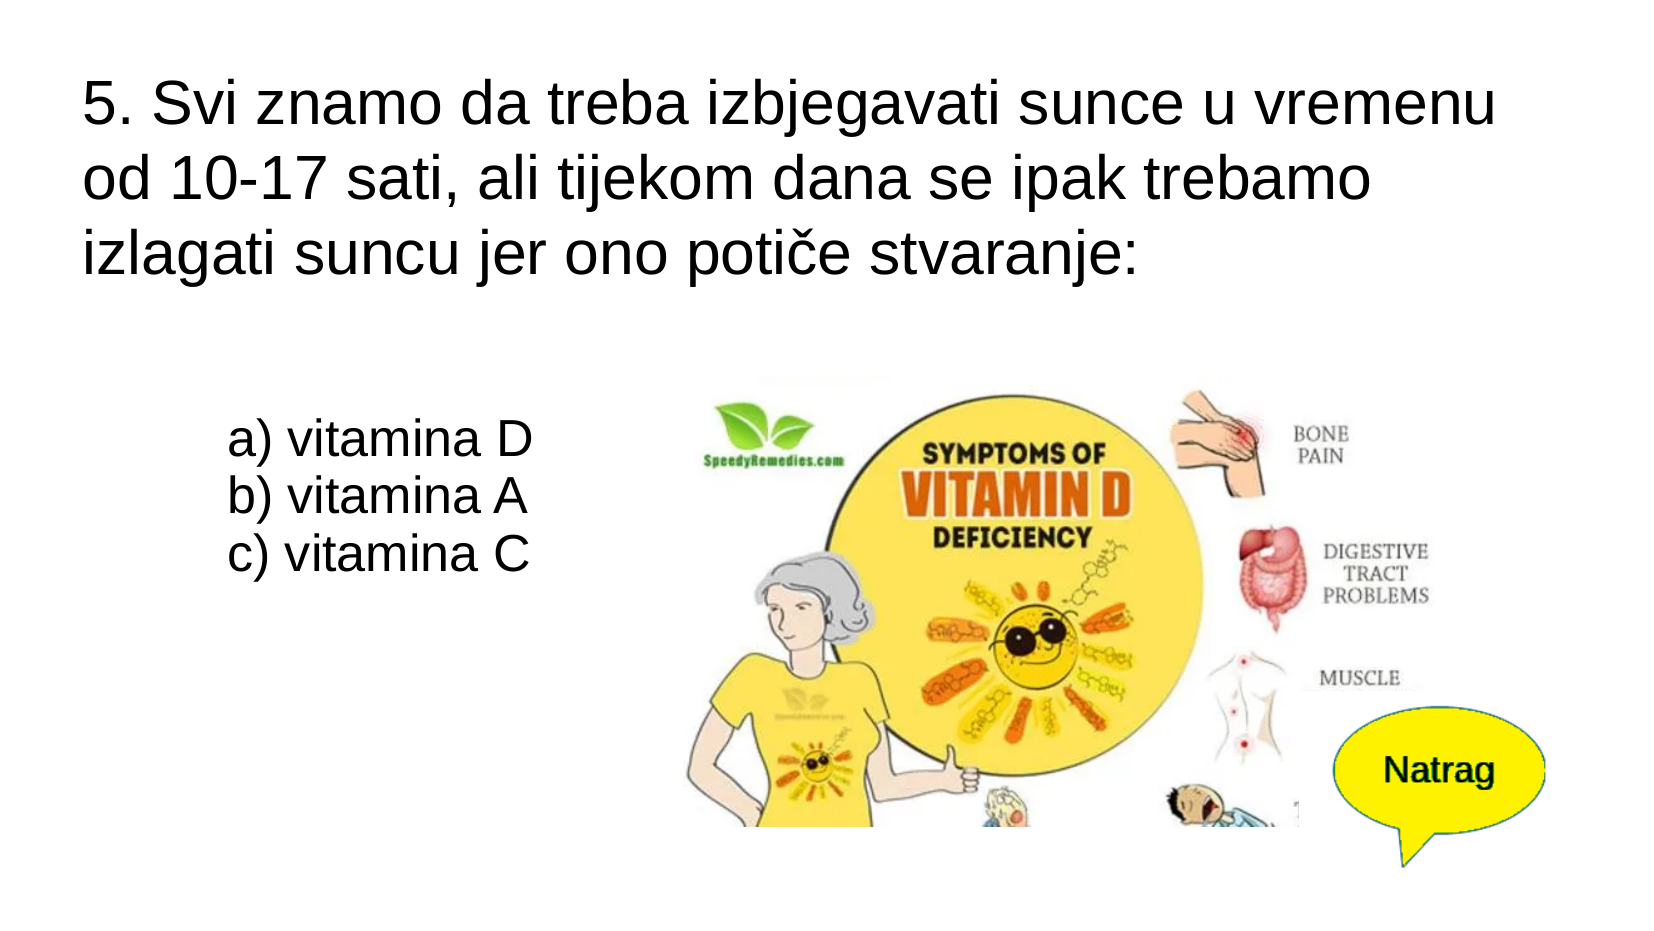

# 5. Svi znamo da treba izbjegavati sunce u vremenu od 10-17 sati, ali tijekom dana se ipak trebamo izlagati suncu jer ono potiče stvaranje:
a) vitamina D
b) vitamina A
c) vitamina C